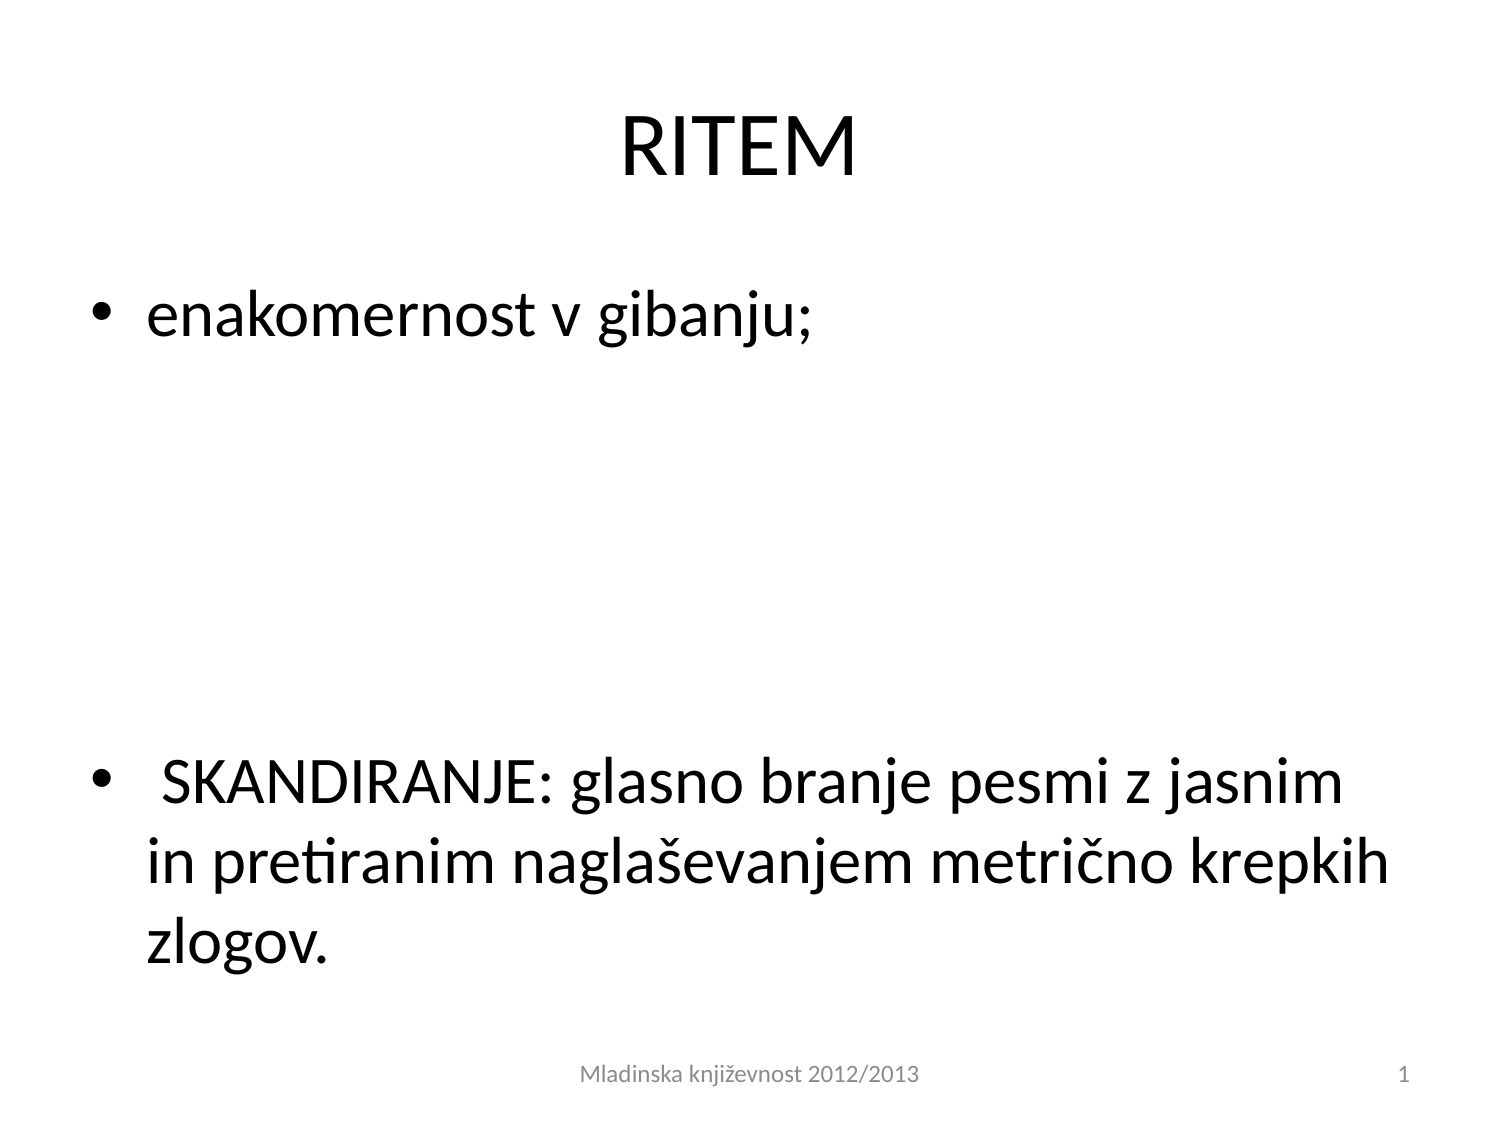

# RITEM
enakomernost v gibanju;
 SKANDIRANJE: glasno branje pesmi z jasnim in pretiranim naglaševanjem metrično krepkih zlogov.
Mladinska književnost 2012/2013
1